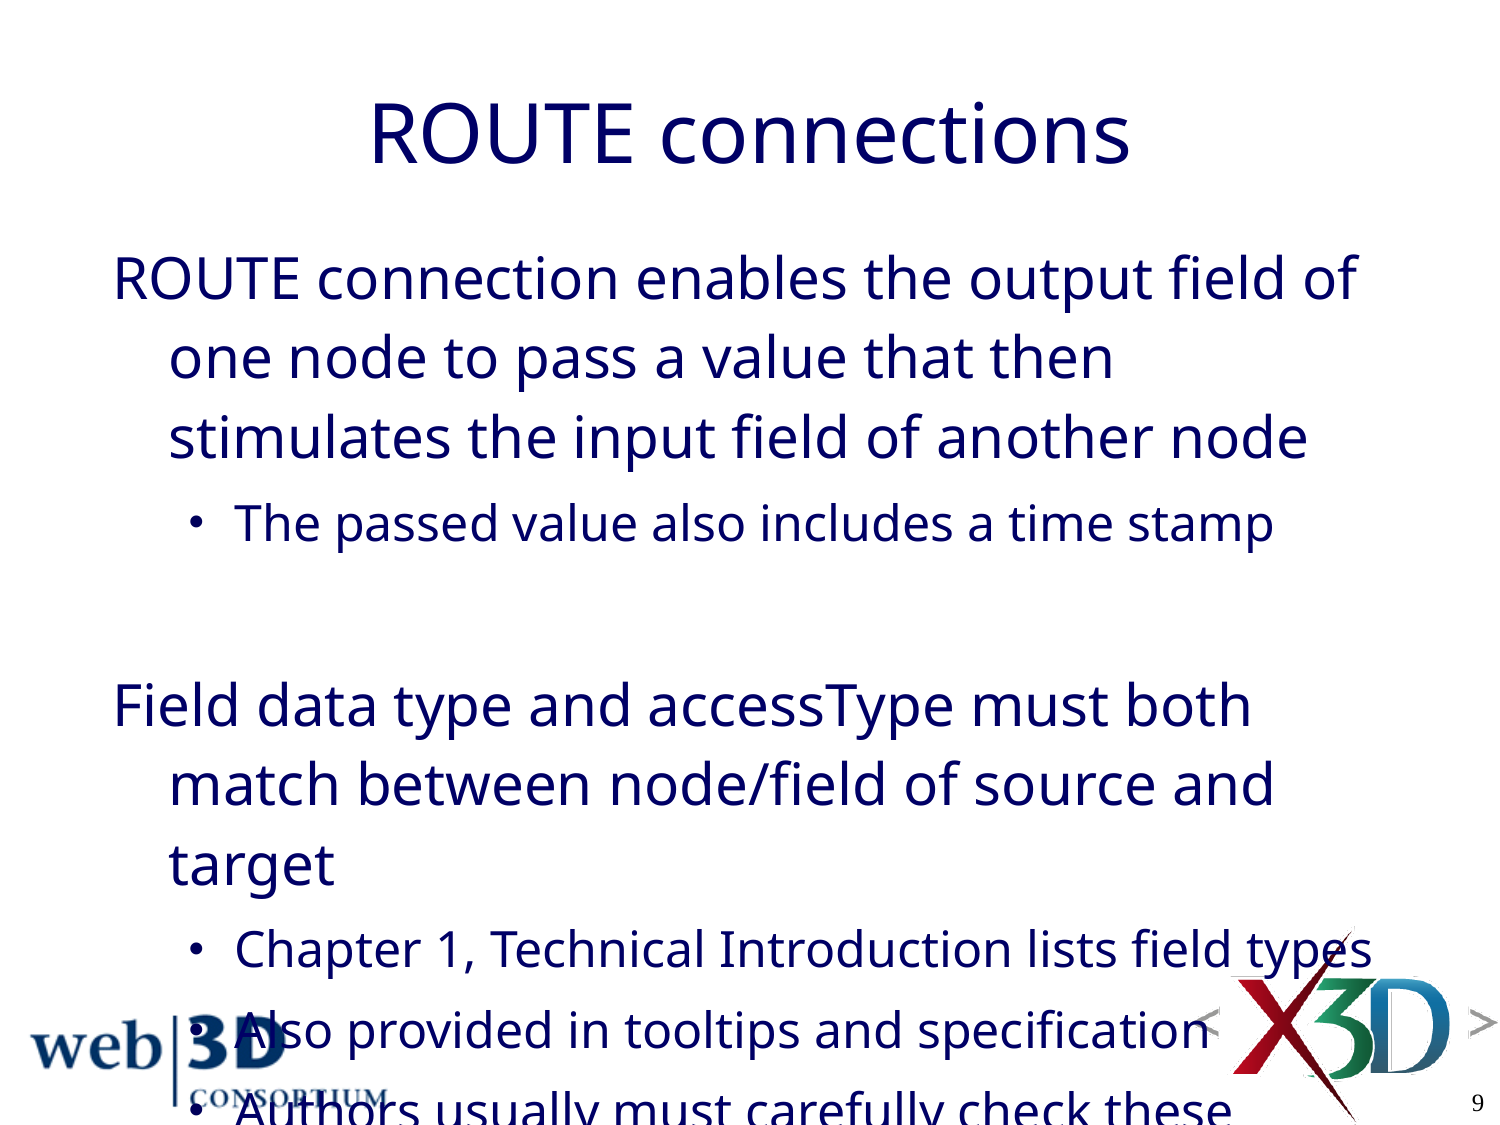

# ROUTE connections
ROUTE connection enables the output field of one node to pass a value that then stimulates the input field of another node
The passed value also includes a time stamp
Field data type and accessType must both match between node/field of source and target
Chapter 1, Technical Introduction lists field types
Also provided in tooltips and specification
Authors usually must carefully check these